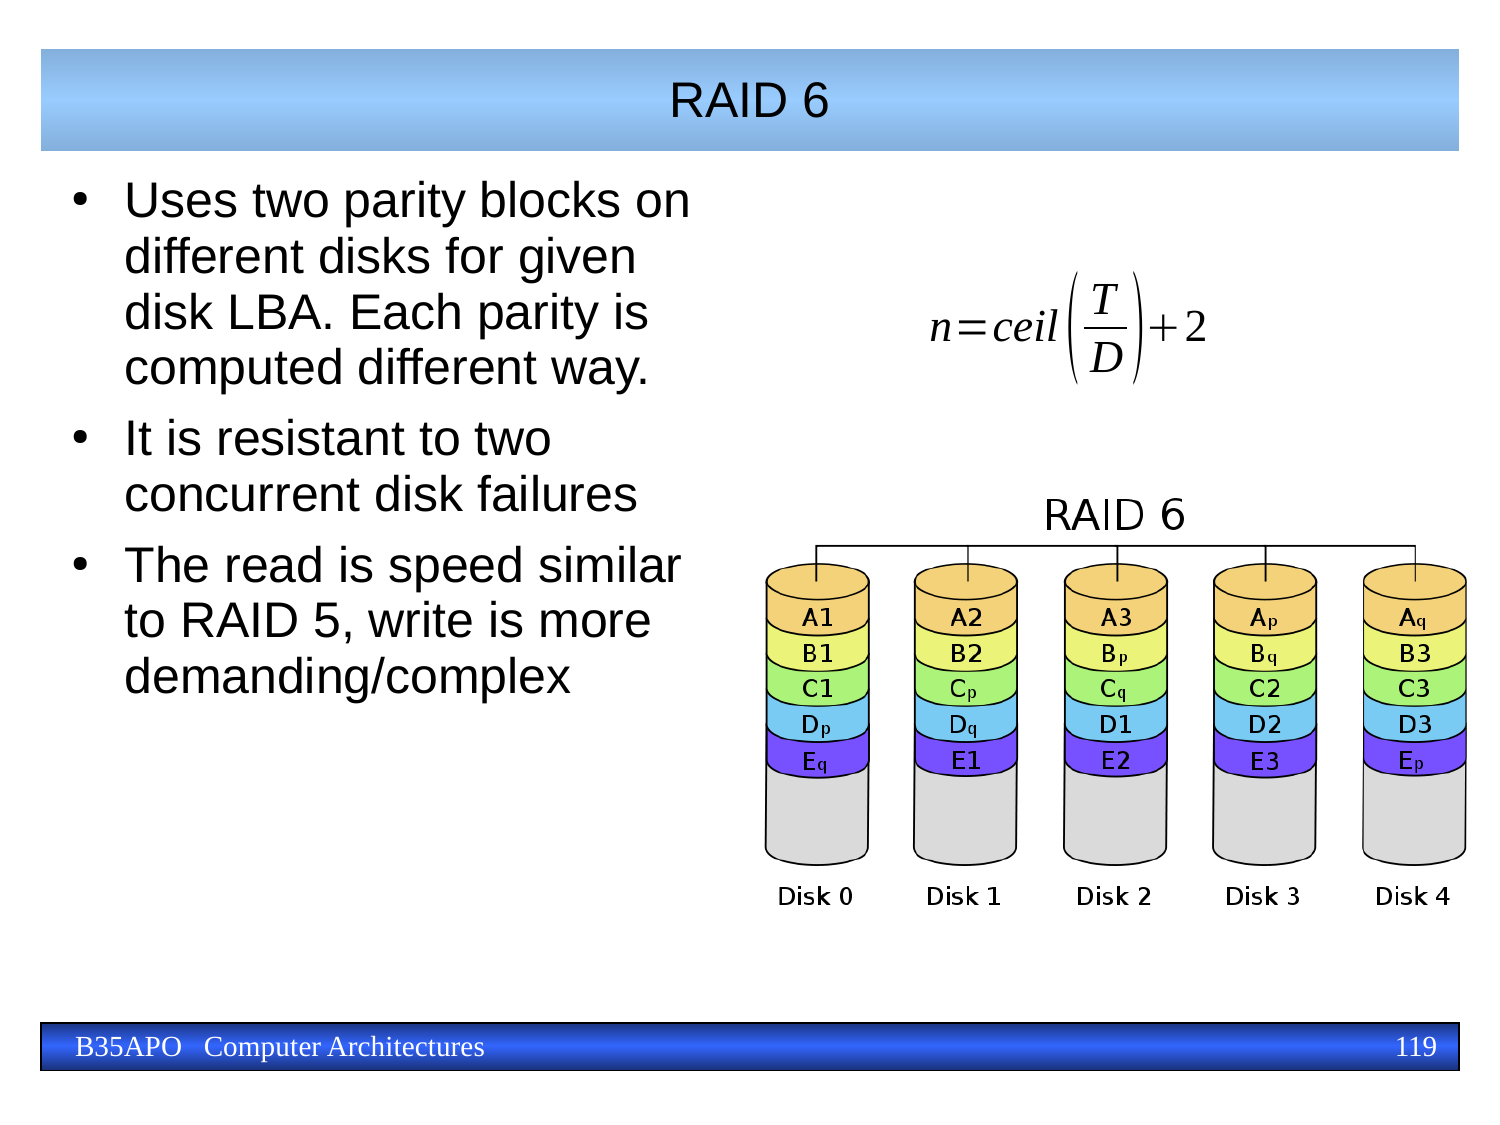

# RAID 6
Uses two parity blocks on different disks for given disk LBA. Each parity is computed different way.
It is resistant to two concurrent disk failures
The read is speed similar to RAID 5, write is more demanding/complex
B35APO Computer Architectures
119